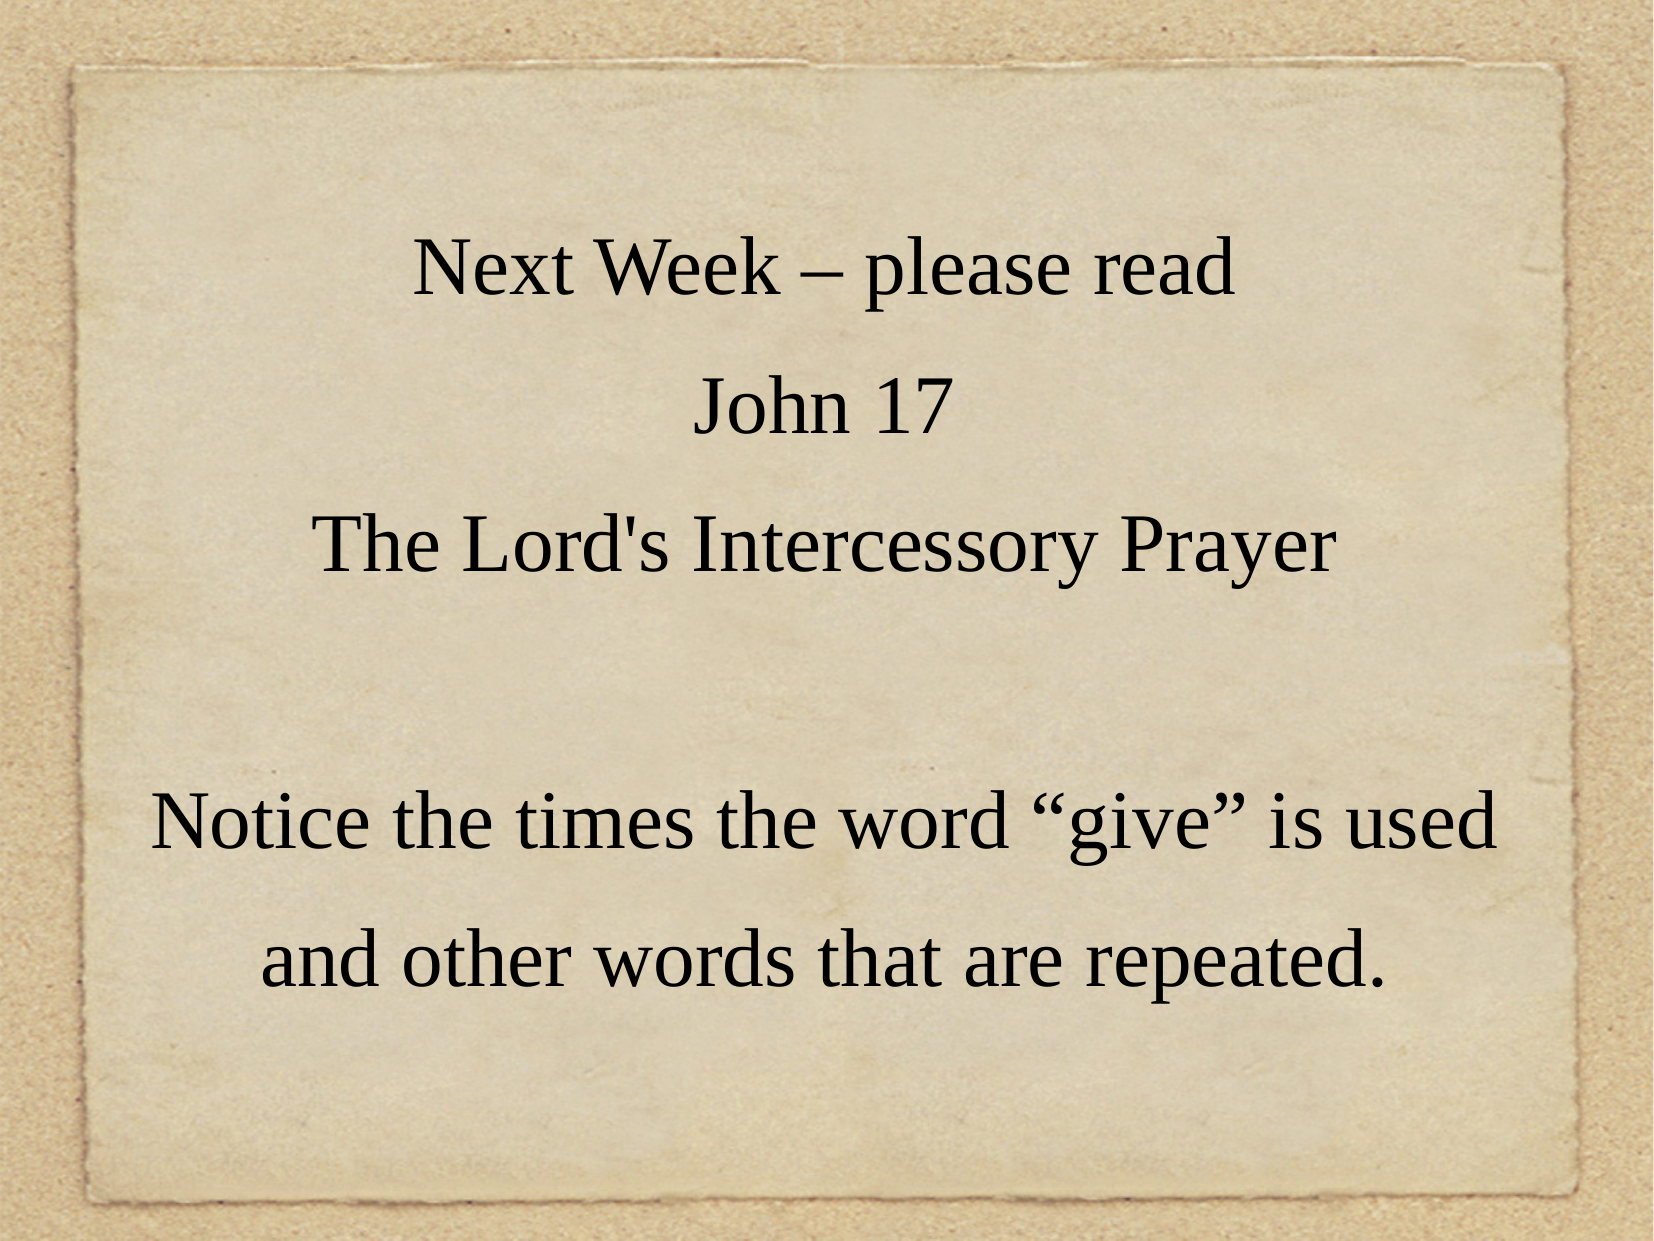

Next Week – please read
John 17
The Lord's Intercessory Prayer
Notice the times the word “give” is used and other words that are repeated.